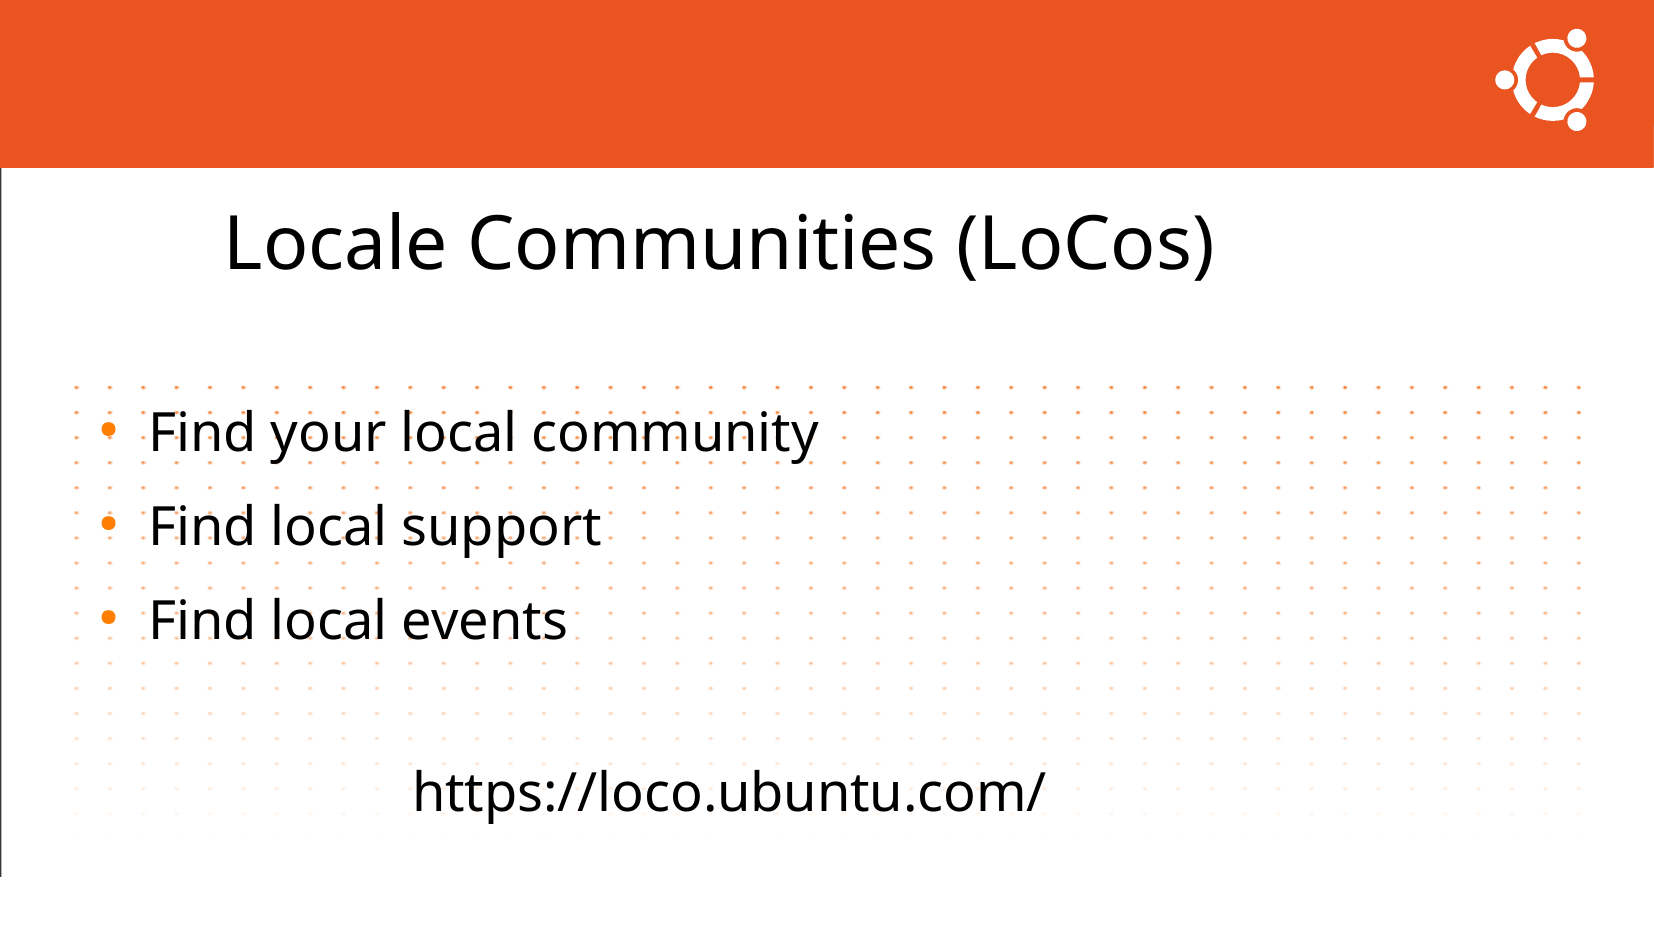

Locale Communities (LoCos)
# Find your local community
Find local support
Find local events
https://loco.ubuntu.com/